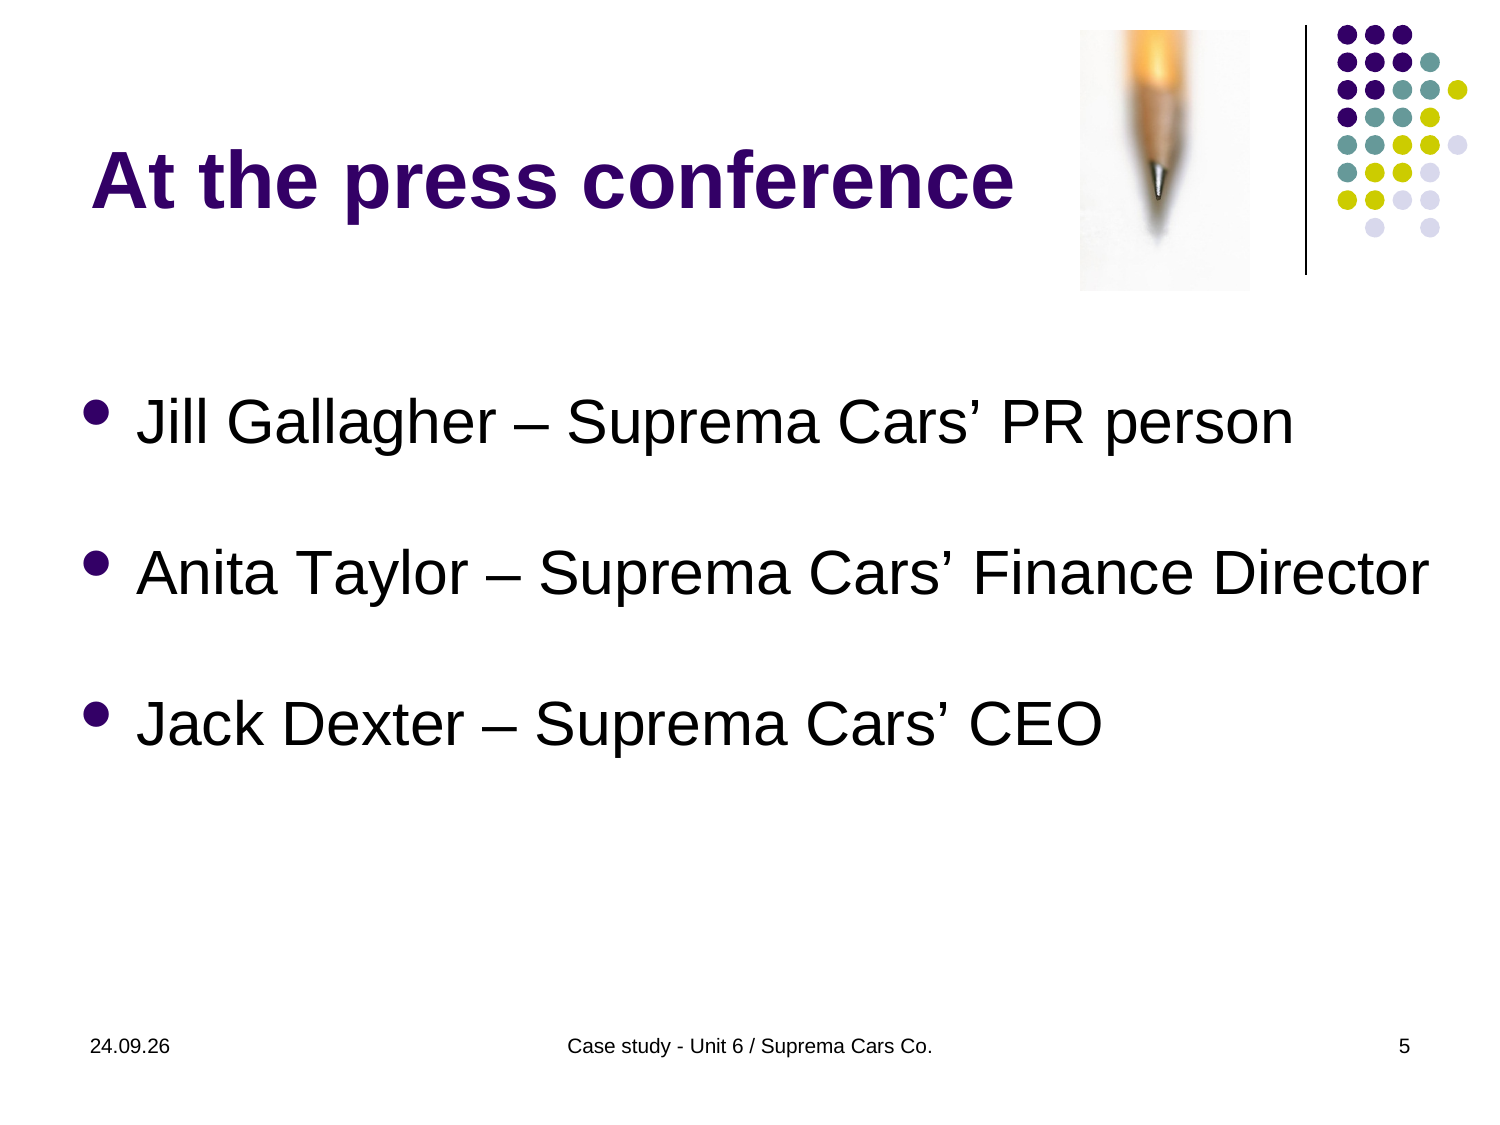

# At the press conference
Jill Gallagher – Suprema Cars’ PR person
Anita Taylor – Suprema Cars’ Finance Director
Jack Dexter – Suprema Cars’ CEO
Case study - Unit 6 / Suprema Cars Co.